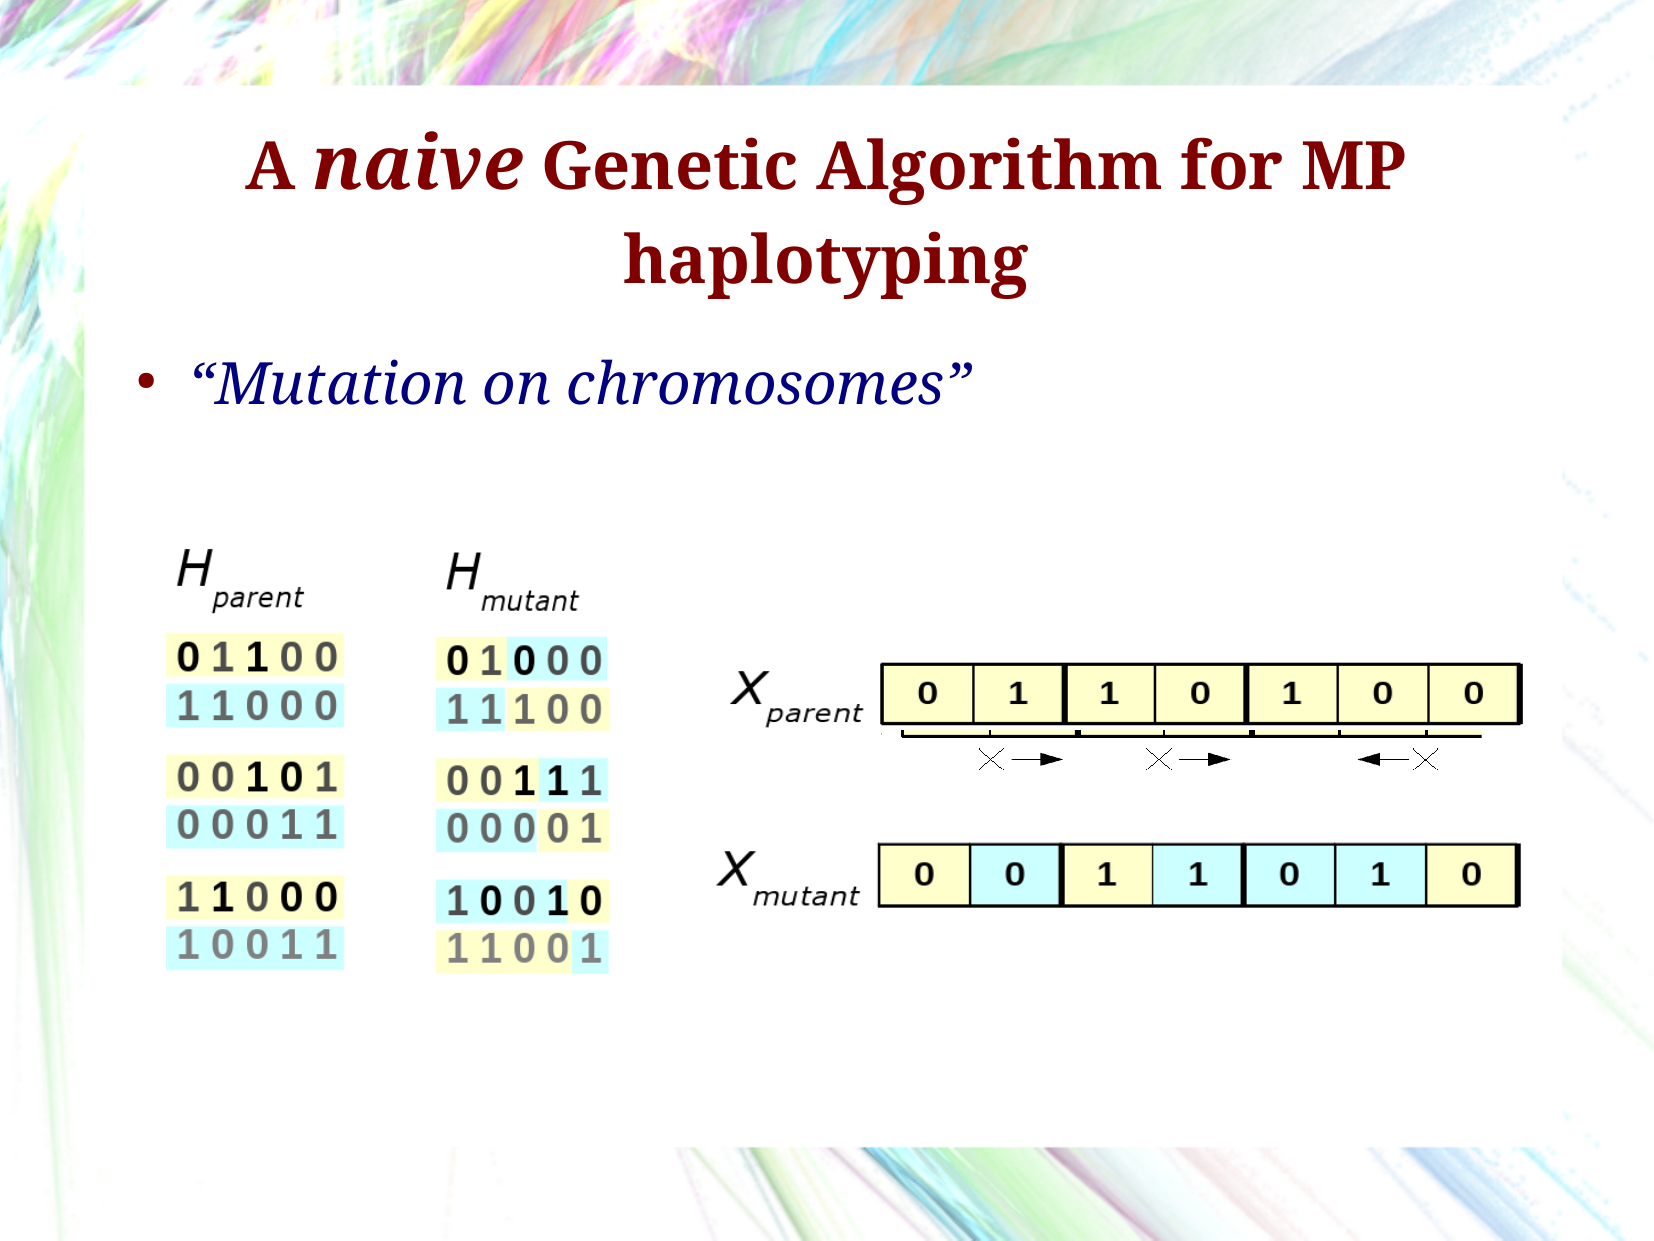

# A naive Genetic Algorithm for MP haplotyping
“Mutation on chromosomes”